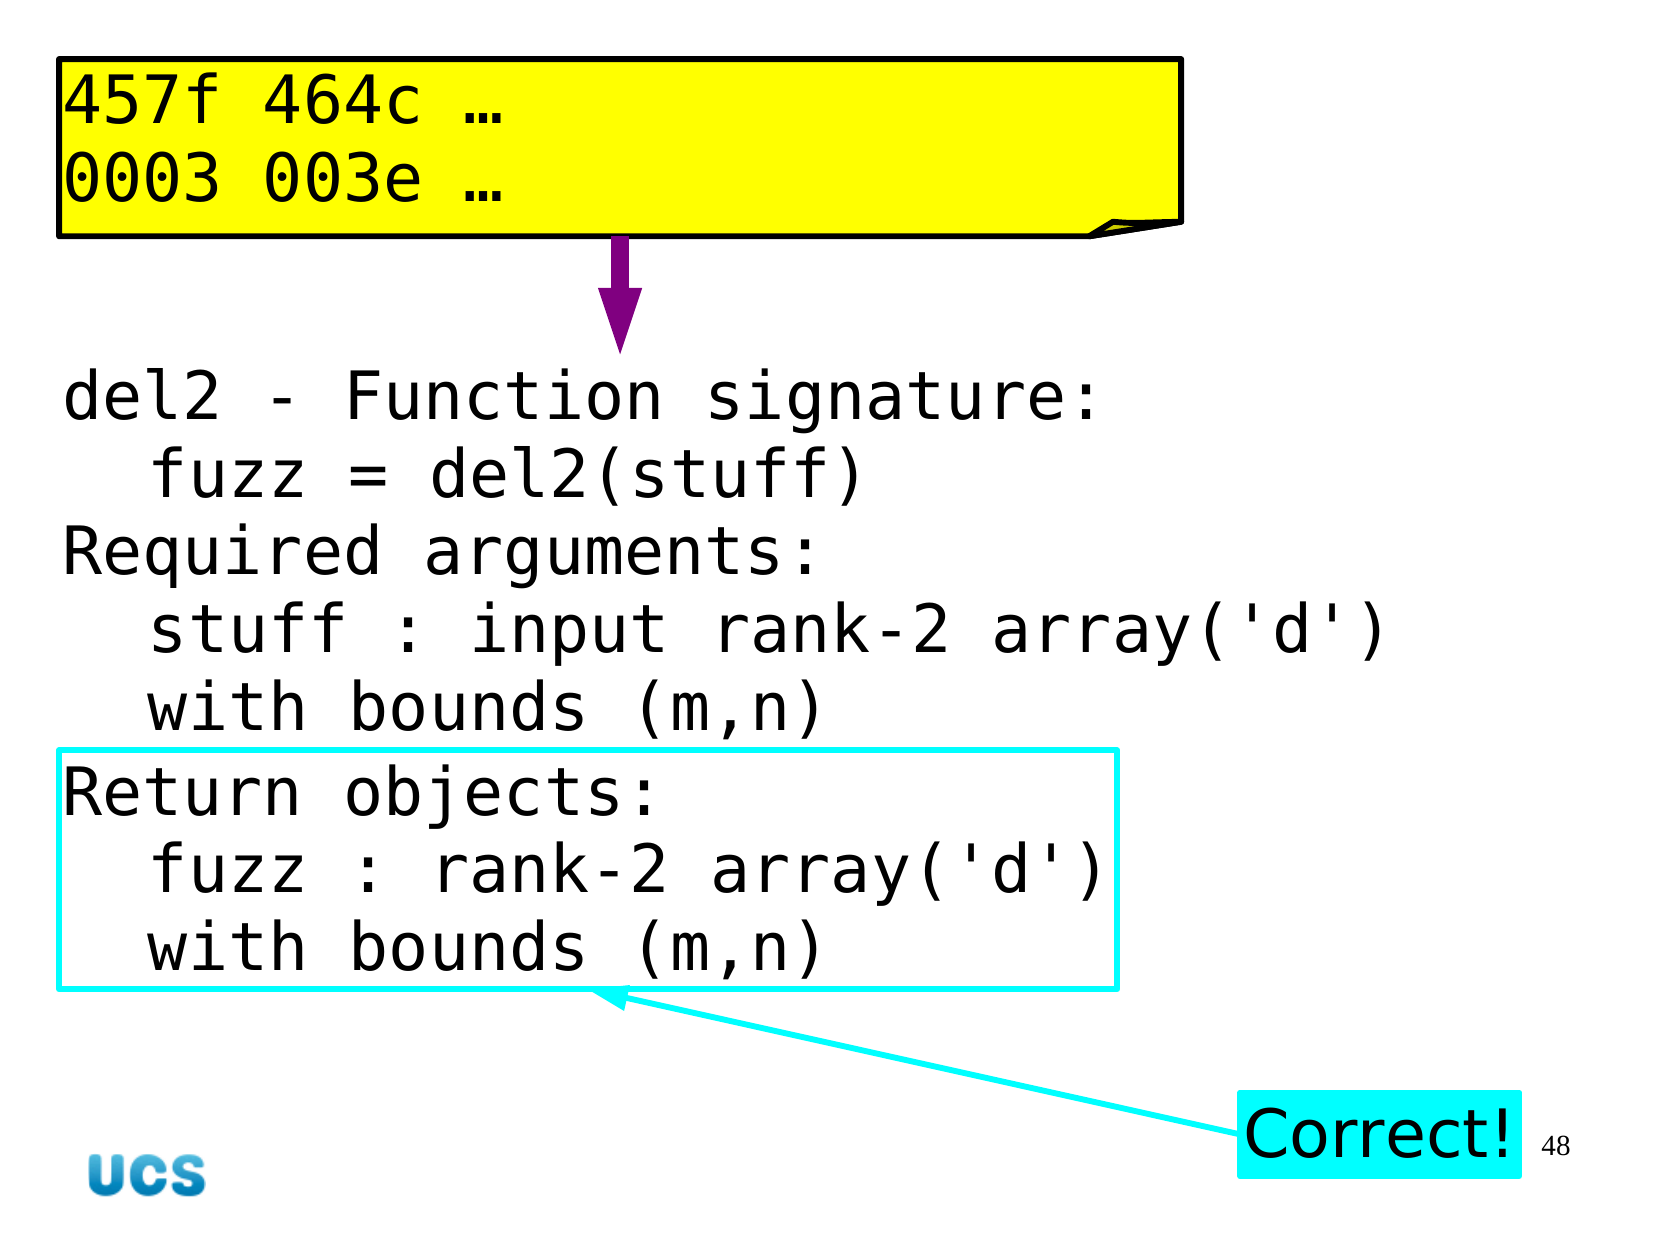

457f 464c …
0003 003e …
del2 - Function signature:
	fuzz = del2(stuff)
Required arguments:
	stuff : input rank-2 array('d')
	with bounds (m,n)
Return objects:
	fuzz : rank-2 array('d')
	with bounds (m,n)
Correct!
48